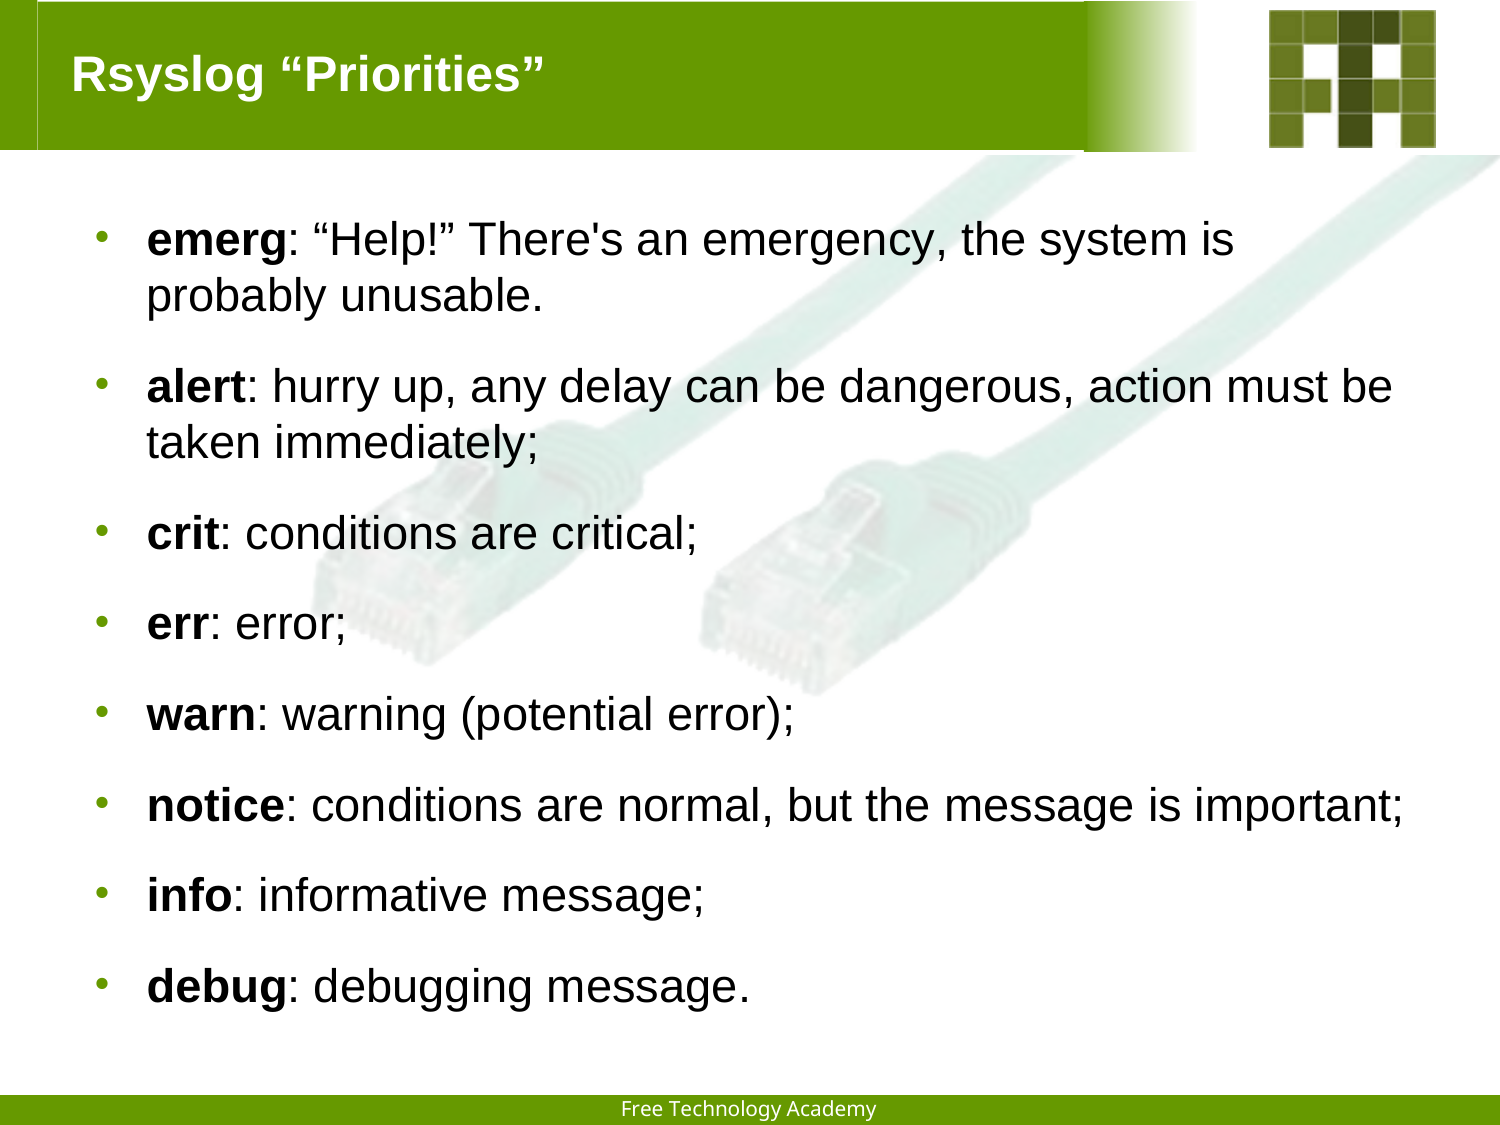

# Rsyslog “Priorities”
emerg: “Help!” There's an emergency, the system is probably unusable.
alert: hurry up, any delay can be dangerous, action must be taken immediately;
crit: conditions are critical;
err: error;
warn: warning (potential error);
notice: conditions are normal, but the message is important;
info: informative message;
debug: debugging message.